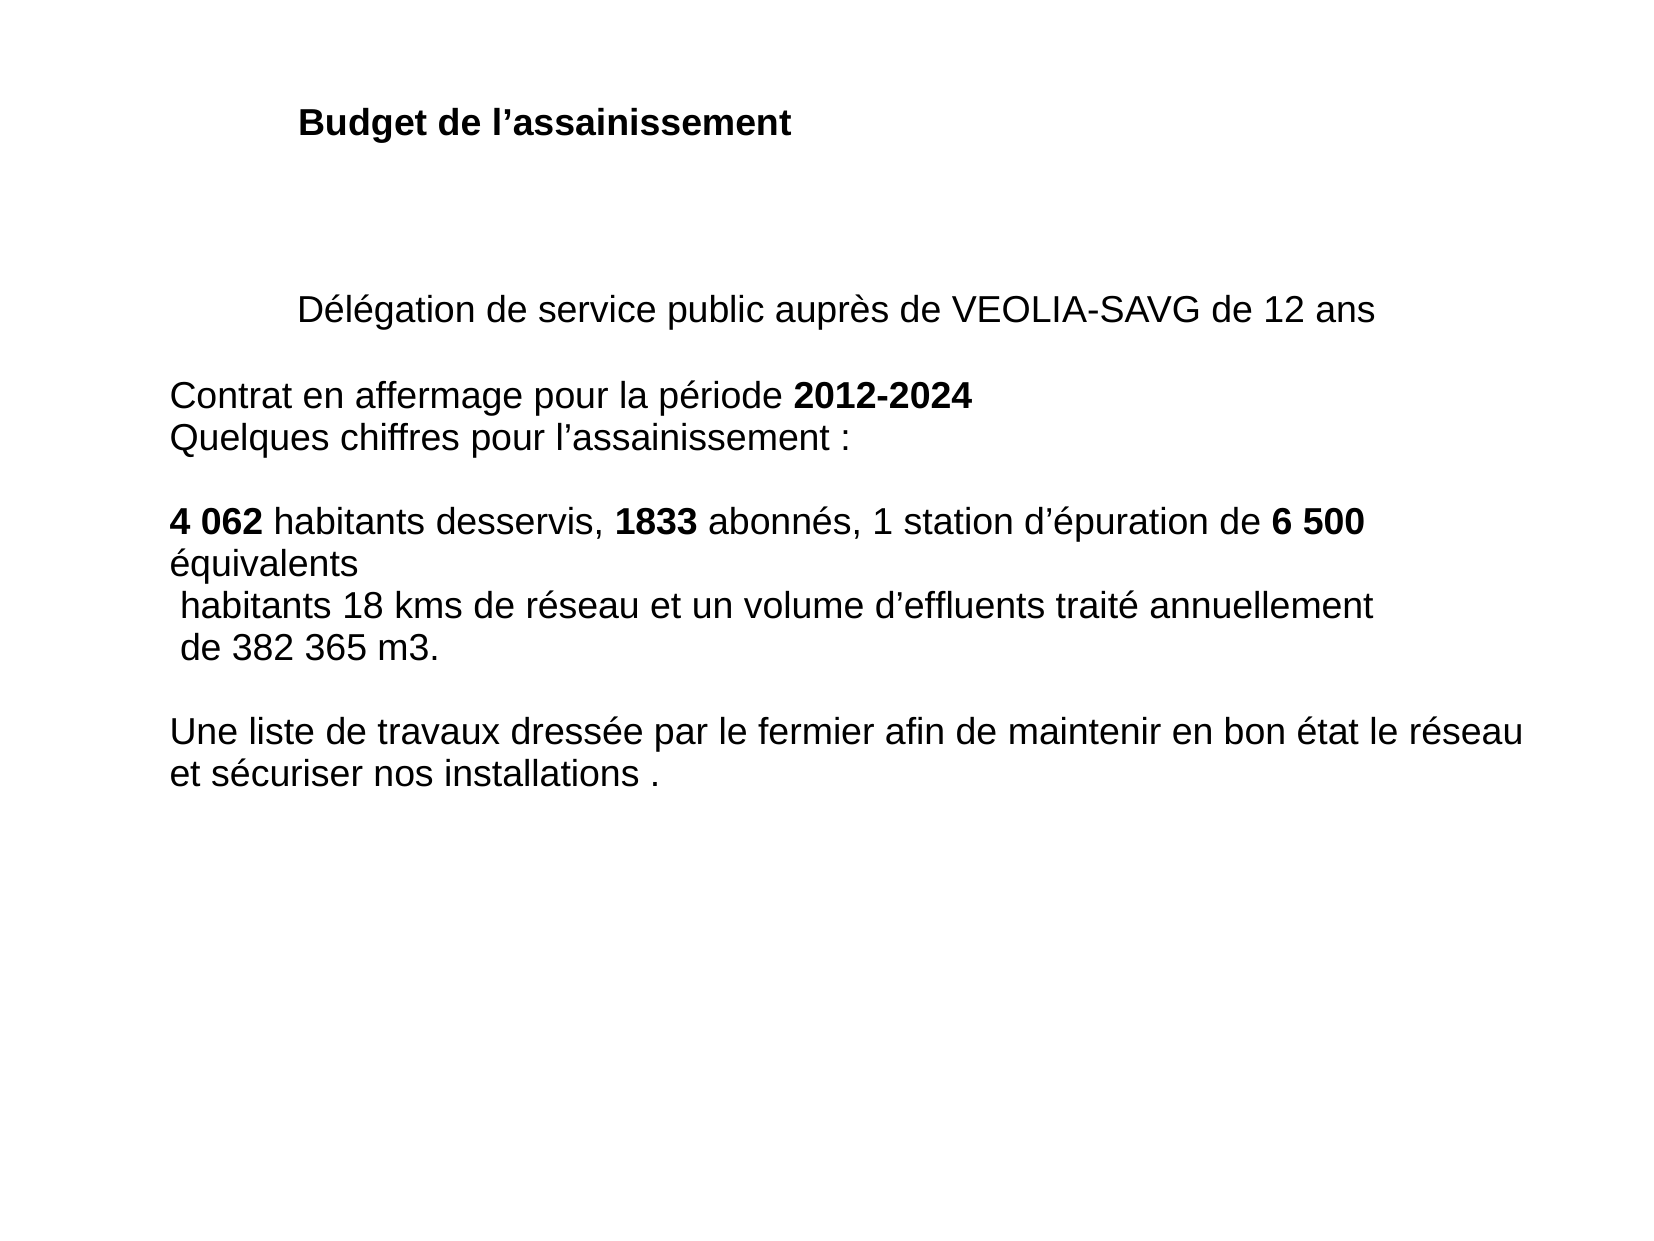

Budget de l’assainissement
 Délégation de service public auprès de VEOLIA-SAVG de 12 ans
Contrat en affermage pour la période 2012-2024
Quelques chiffres pour l’assainissement :
4 062 habitants desservis, 1833 abonnés, 1 station d’épuration de 6 500 équivalents
 habitants 18 kms de réseau et un volume d’effluents traité annuellement
 de 382 365 m3.
Une liste de travaux dressée par le fermier afin de maintenir en bon état le réseau
et sécuriser nos installations .